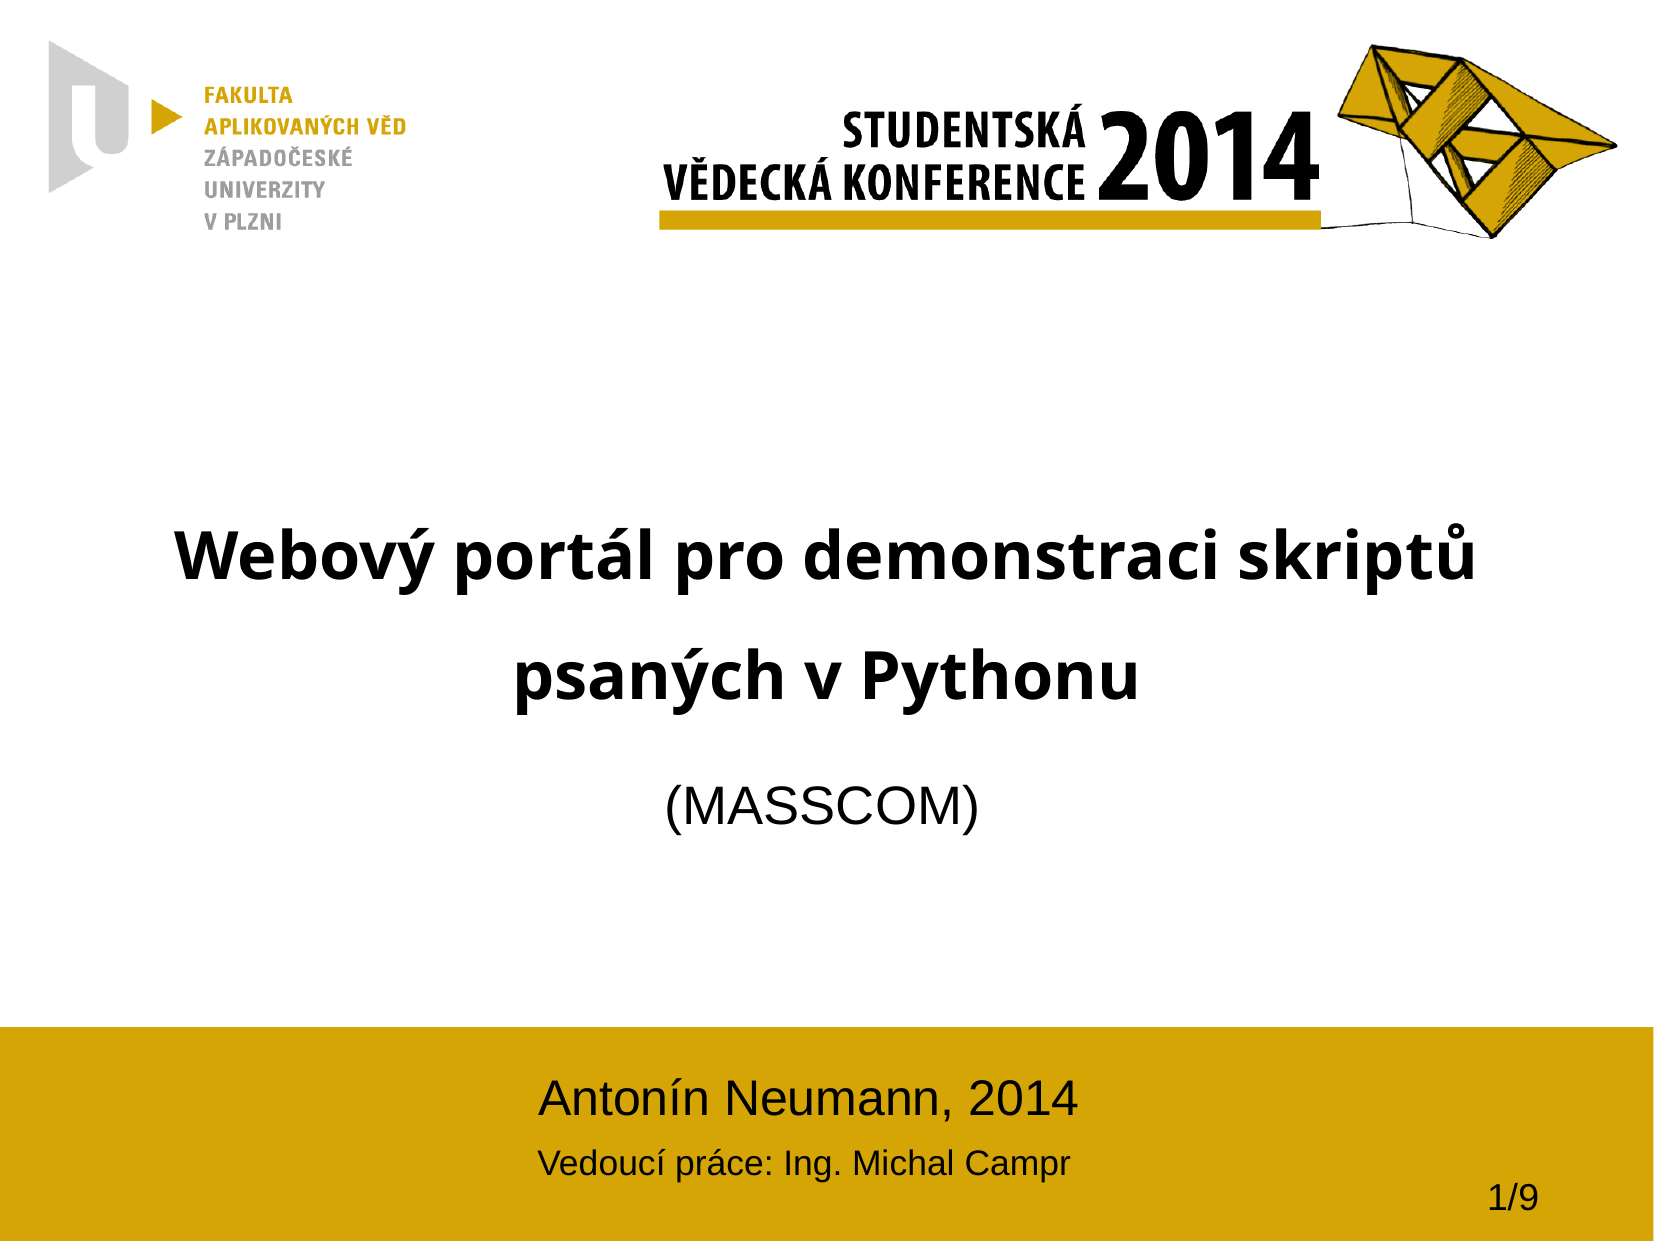

Webový portál pro demonstraci skriptů
psaných v Pythonu
(MASSCOM)
# Antonín Neumann, 2014
Vedoucí práce: Ing. Michal Campr
1/9